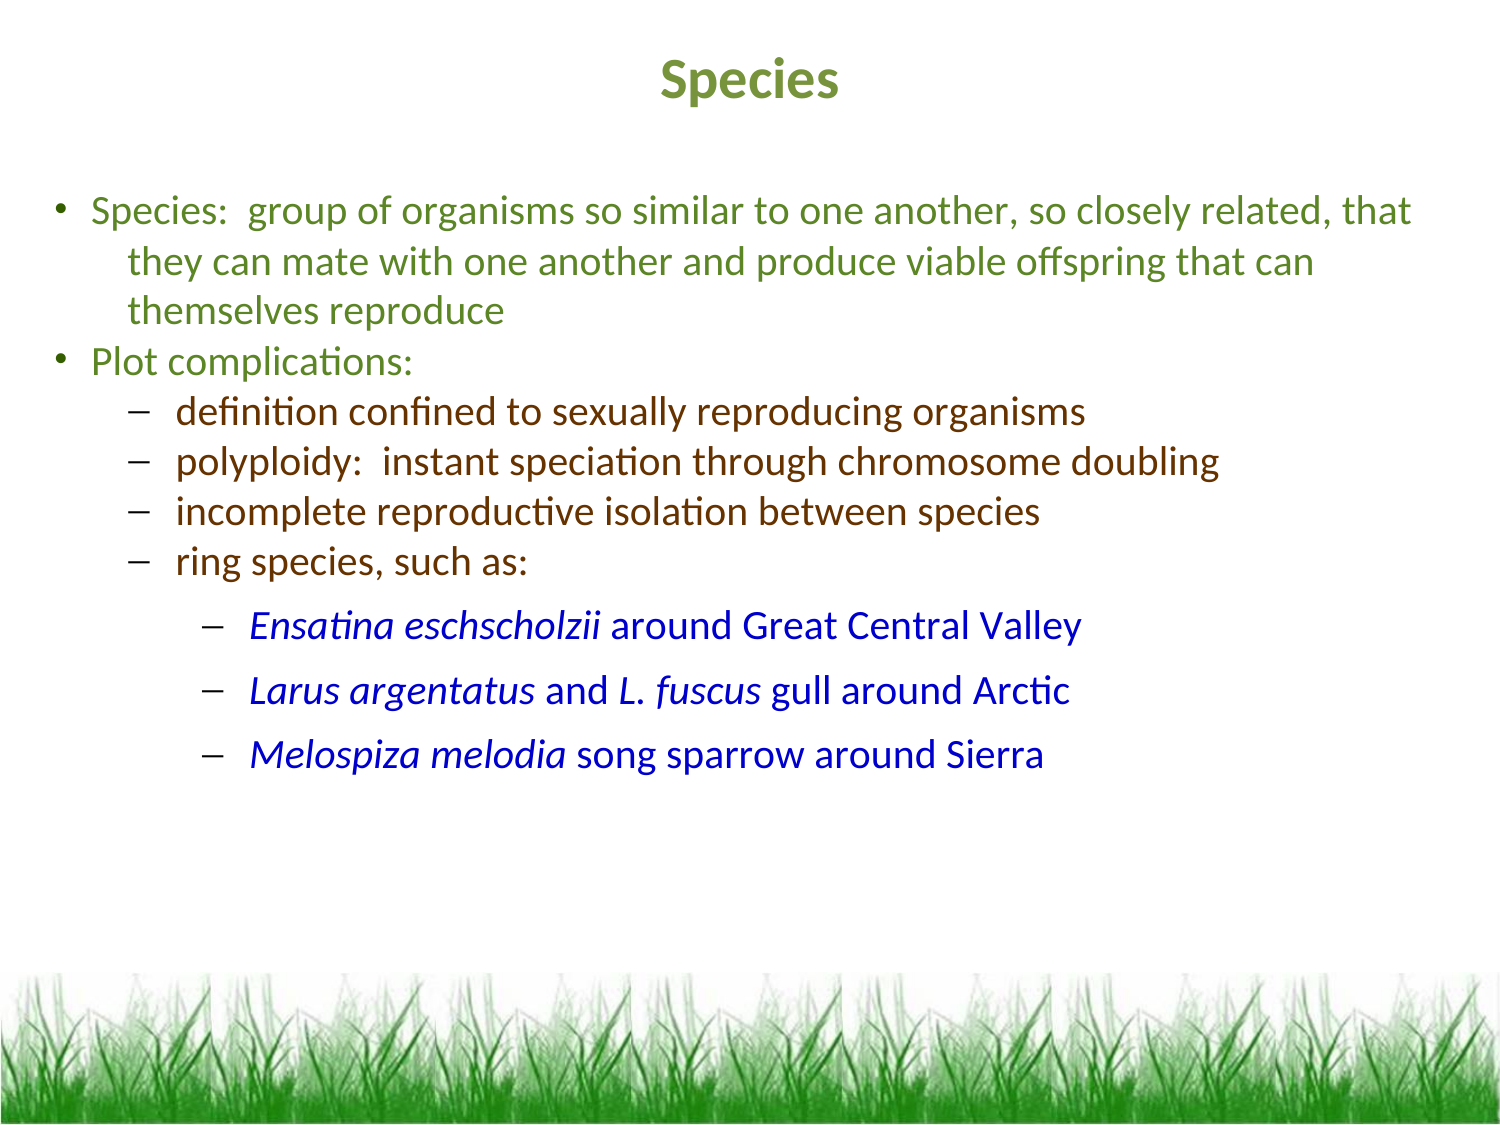

# Species
Species: group of organisms so similar to one another, so closely related, that they can mate with one another and produce viable offspring that can themselves reproduce
Plot complications:
definition confined to sexually reproducing organisms
polyploidy: instant speciation through chromosome doubling
incomplete reproductive isolation between species
ring species, such as:
Ensatina eschscholzii around Great Central Valley
Larus argentatus and L. fuscus gull around Arctic
Melospiza melodia song sparrow around Sierra